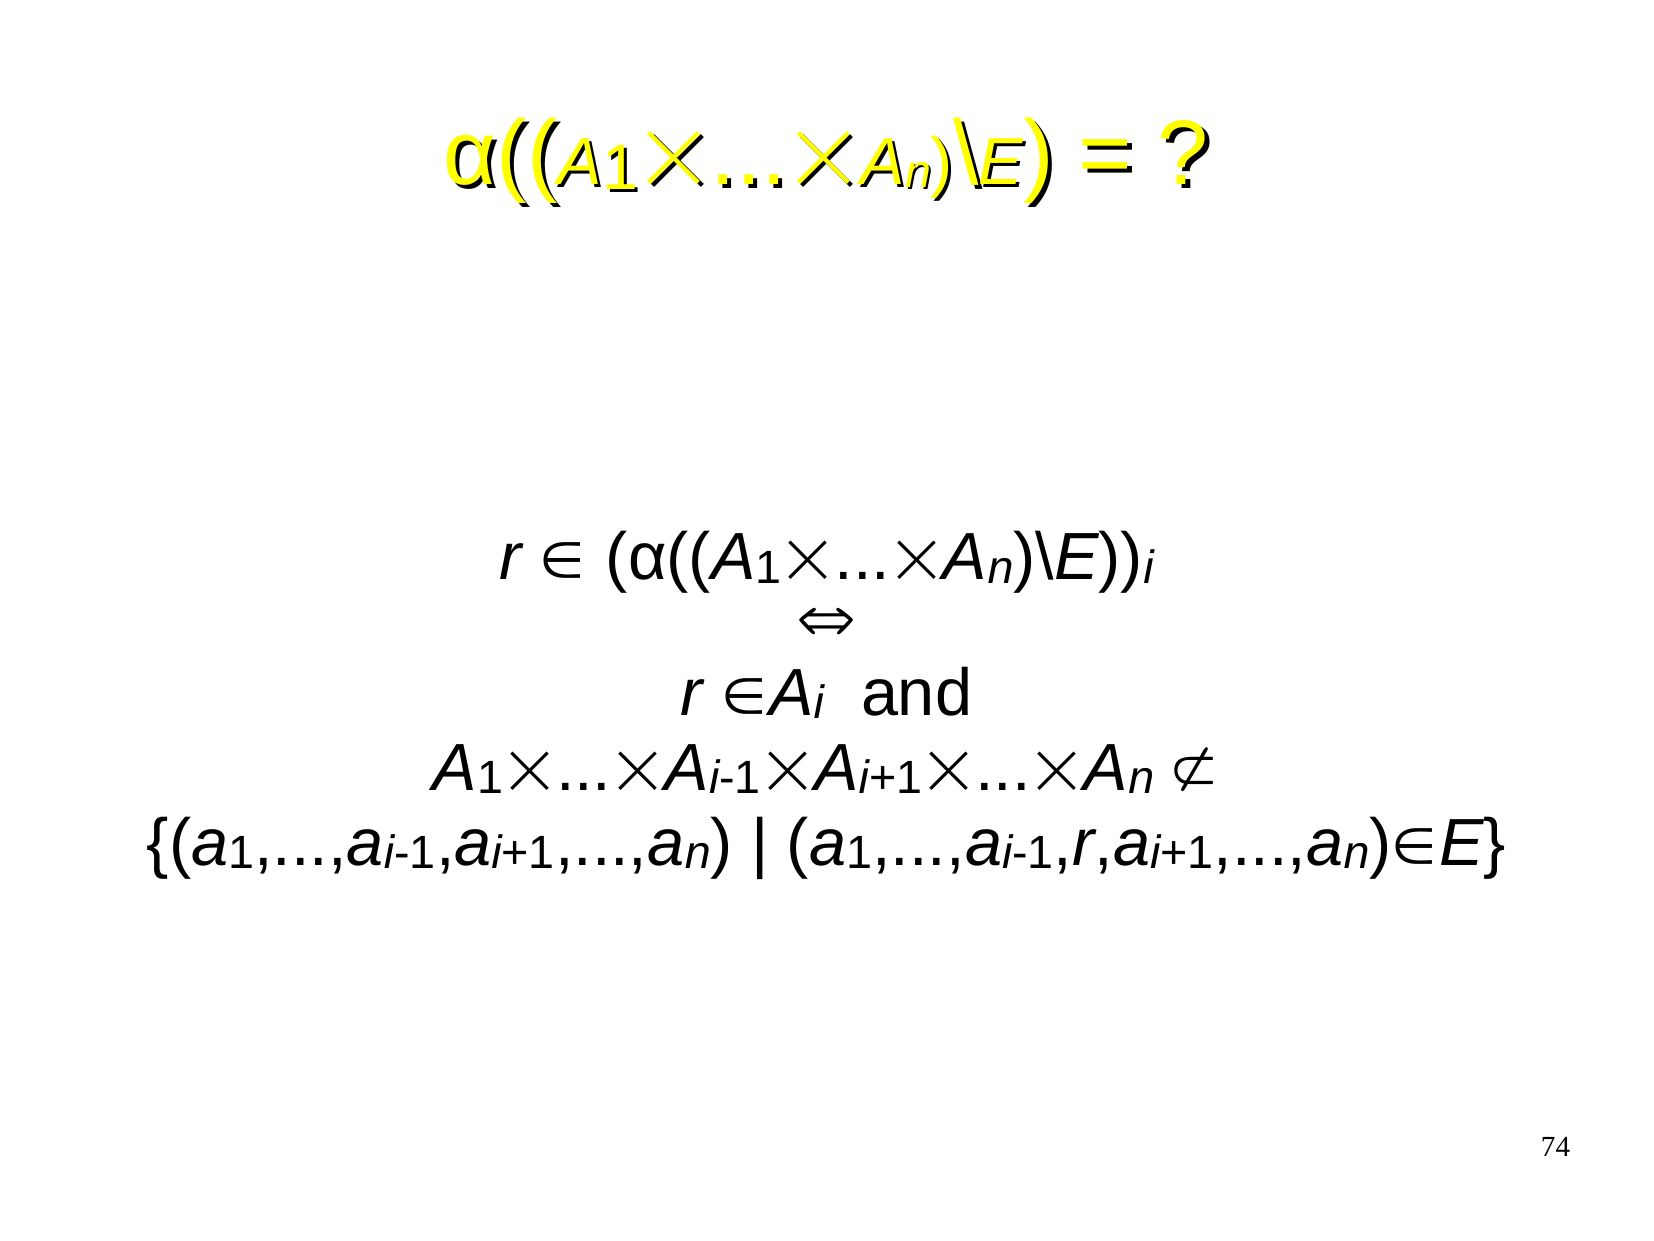

# α((A1´...´An)\E) = ?
r Î (α((A1´...´An)\E))i
Û
r ÎAi and
A1´...´Ai-1´Ai+1´...´An Ë
{(a1,...,ai-1,ai+1,...,an) | (a1,...,ai-1,r,ai+1,...,an)ÎE}
74